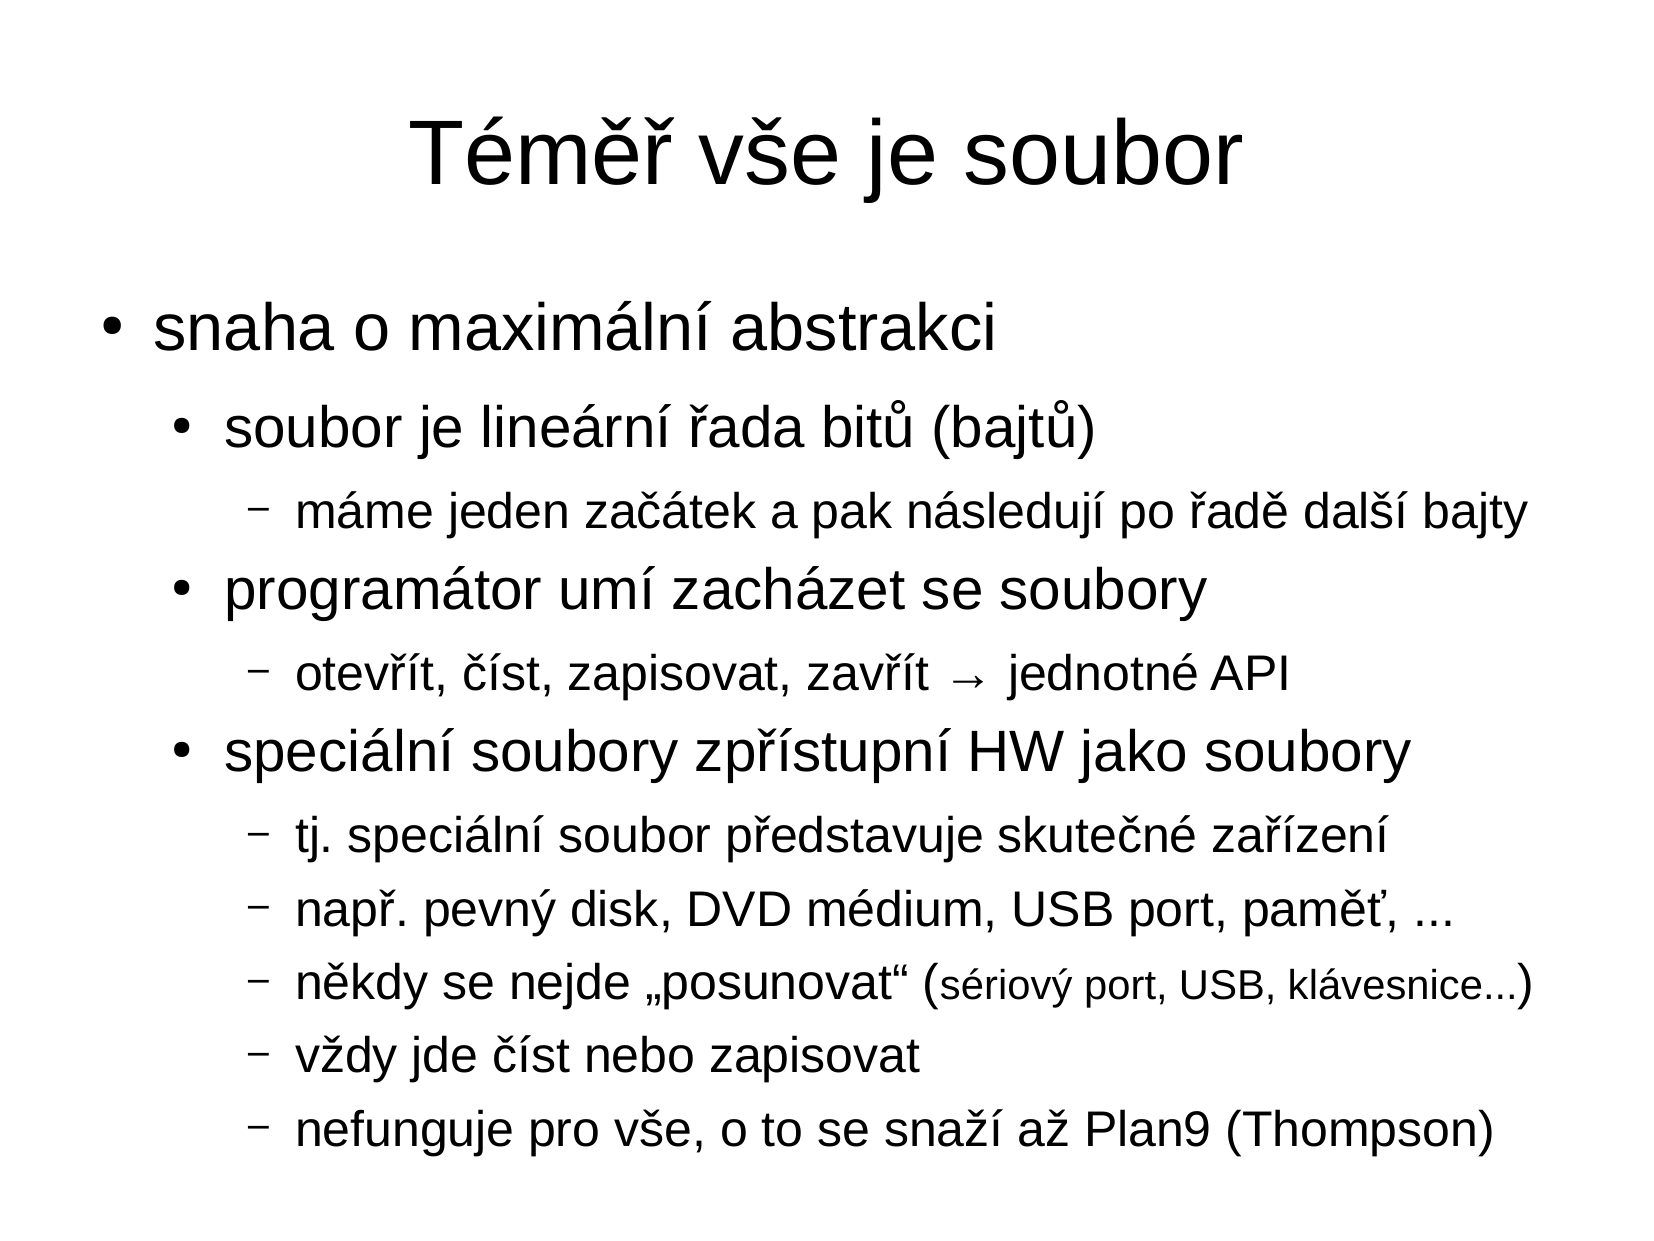

# Téměř vše je soubor
snaha o maximální abstrakci
soubor je lineární řada bitů (bajtů)
máme jeden začátek a pak následují po řadě další bajty
programátor umí zacházet se soubory
otevřít, číst, zapisovat, zavřít → jednotné API
speciální soubory zpřístupní HW jako soubory
tj. speciální soubor představuje skutečné zařízení
např. pevný disk, DVD médium, USB port, paměť, ...
někdy se nejde „posunovat“ (sériový port, USB, klávesnice...)
vždy jde číst nebo zapisovat
nefunguje pro vše, o to se snaží až Plan9 (Thompson)